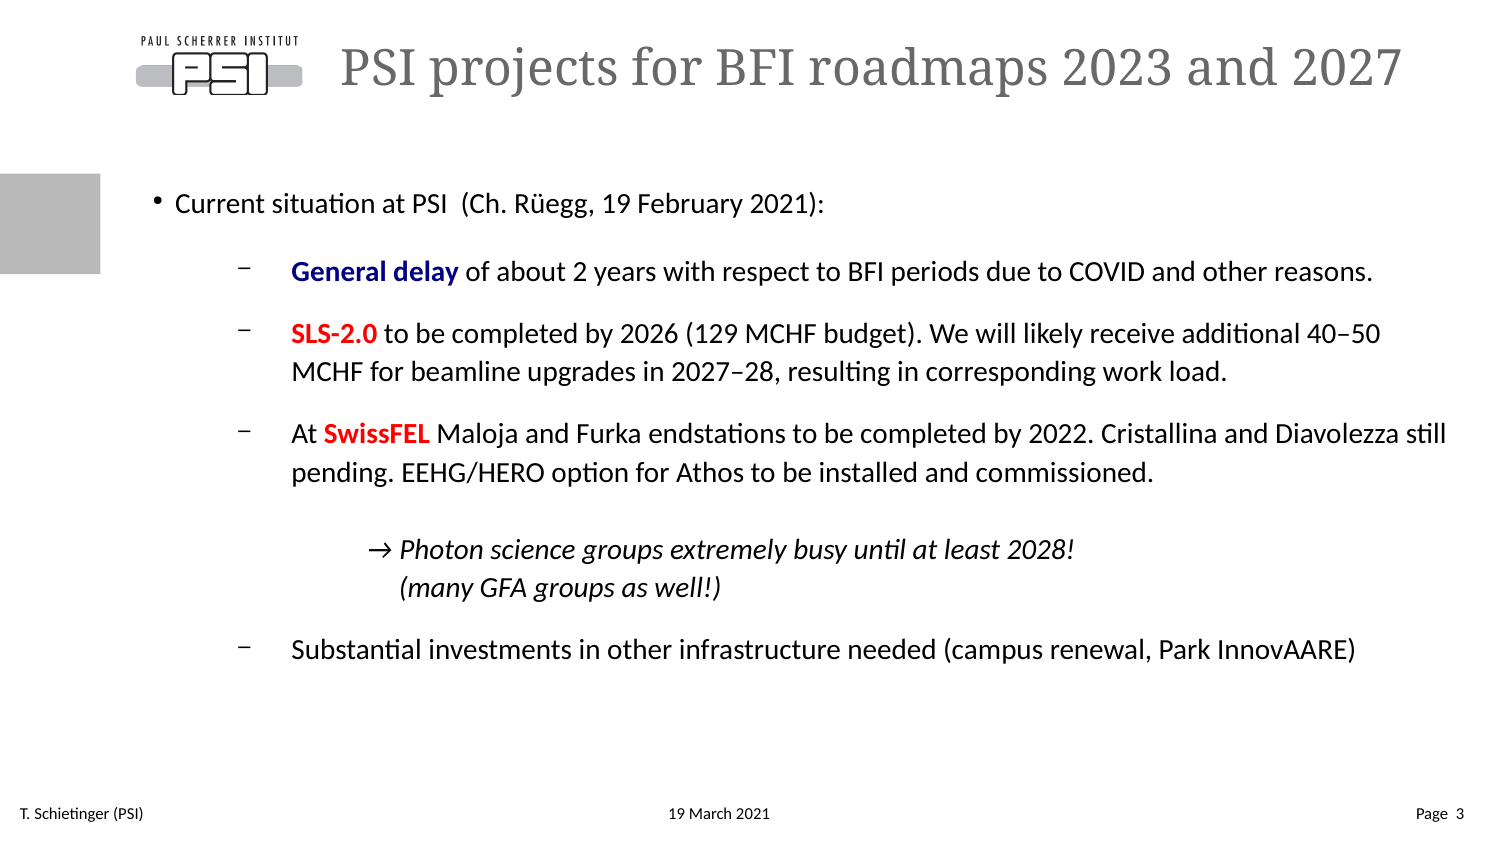

PSI projects for BFI roadmaps 2023 and 2027
# Current situation at PSI (Ch. Rüegg, 19 February 2021):
General delay of about 2 years with respect to BFI periods due to COVID and other reasons.
SLS-2.0 to be completed by 2026 (129 MCHF budget). We will likely receive additional 40–50 MCHF for beamline upgrades in 2027–28, resulting in corresponding work load.
At SwissFEL Maloja and Furka endstations to be completed by 2022. Cristallina and Diavolezza still pending. EEHG/HERO option for Athos to be installed and commissioned.
	→ Photon science groups extremely busy until at least 2028!
	 (many GFA groups as well!)
Substantial investments in other infrastructure needed (campus renewal, Park InnovAARE)